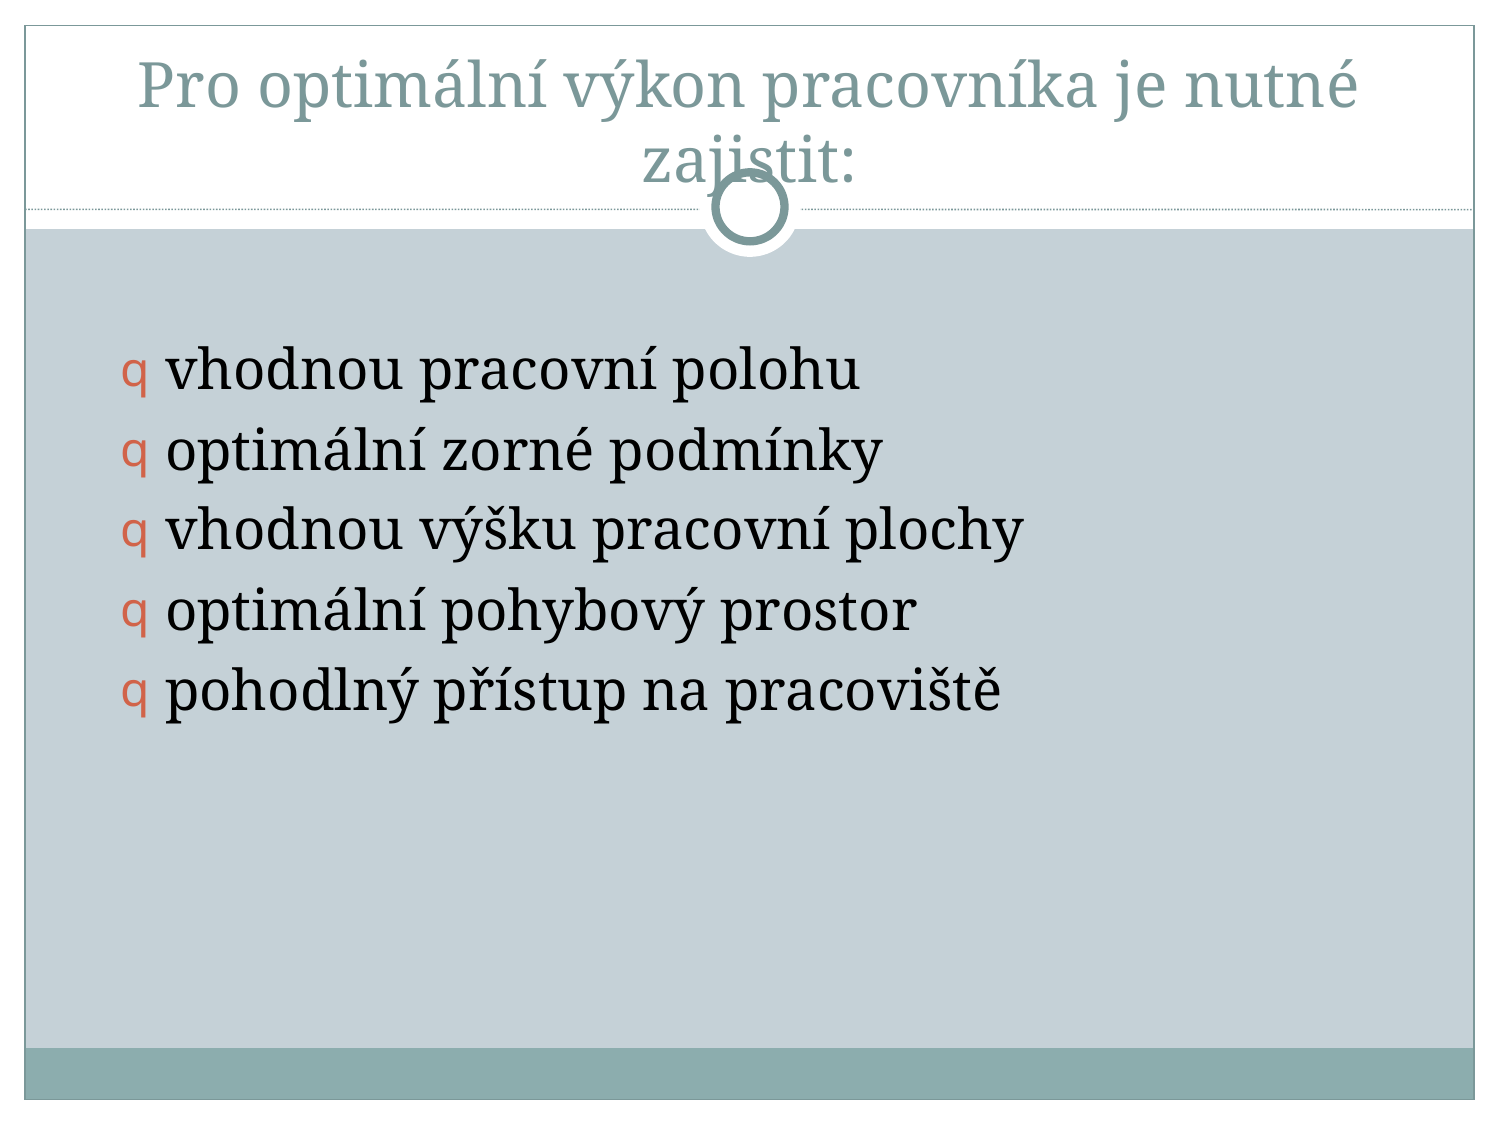

# Pro optimální výkon pracovníka je nutné zajistit:
vhodnou pracovní polohu
optimální zorné podmínky
vhodnou výšku pracovní plochy
optimální pohybový prostor
pohodlný přístup na pracoviště